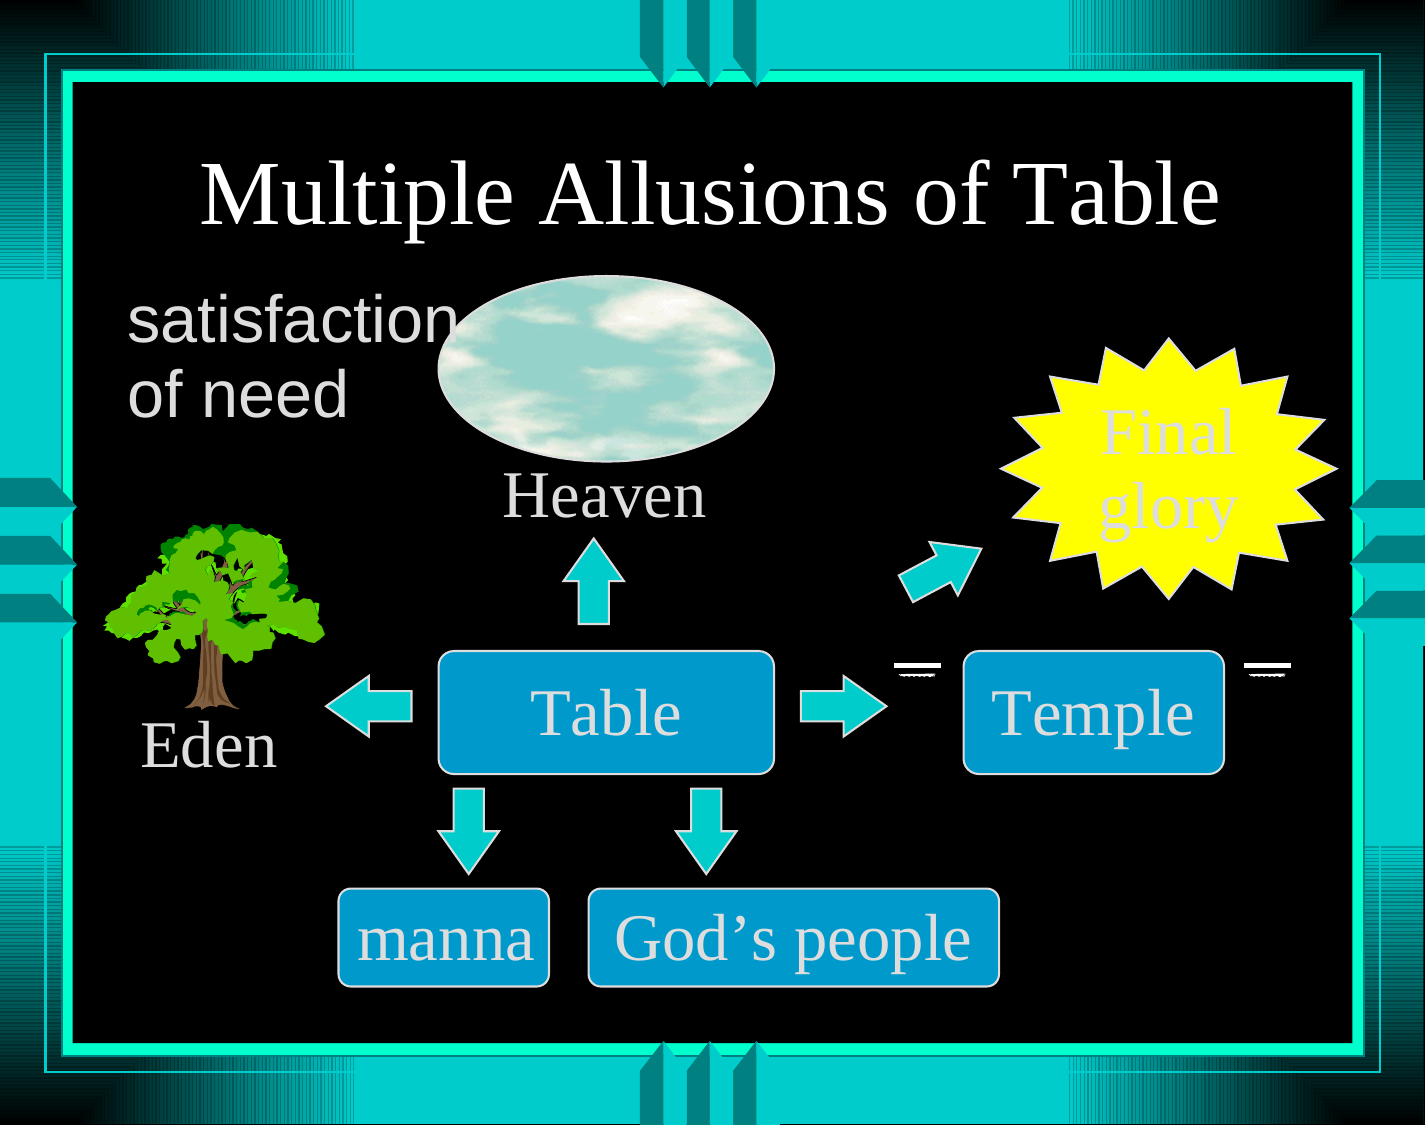

# Multiple Allusions of Table
satisfaction of need
Final
glory
Heaven
Table
Temple
Eden
manna
God’s people